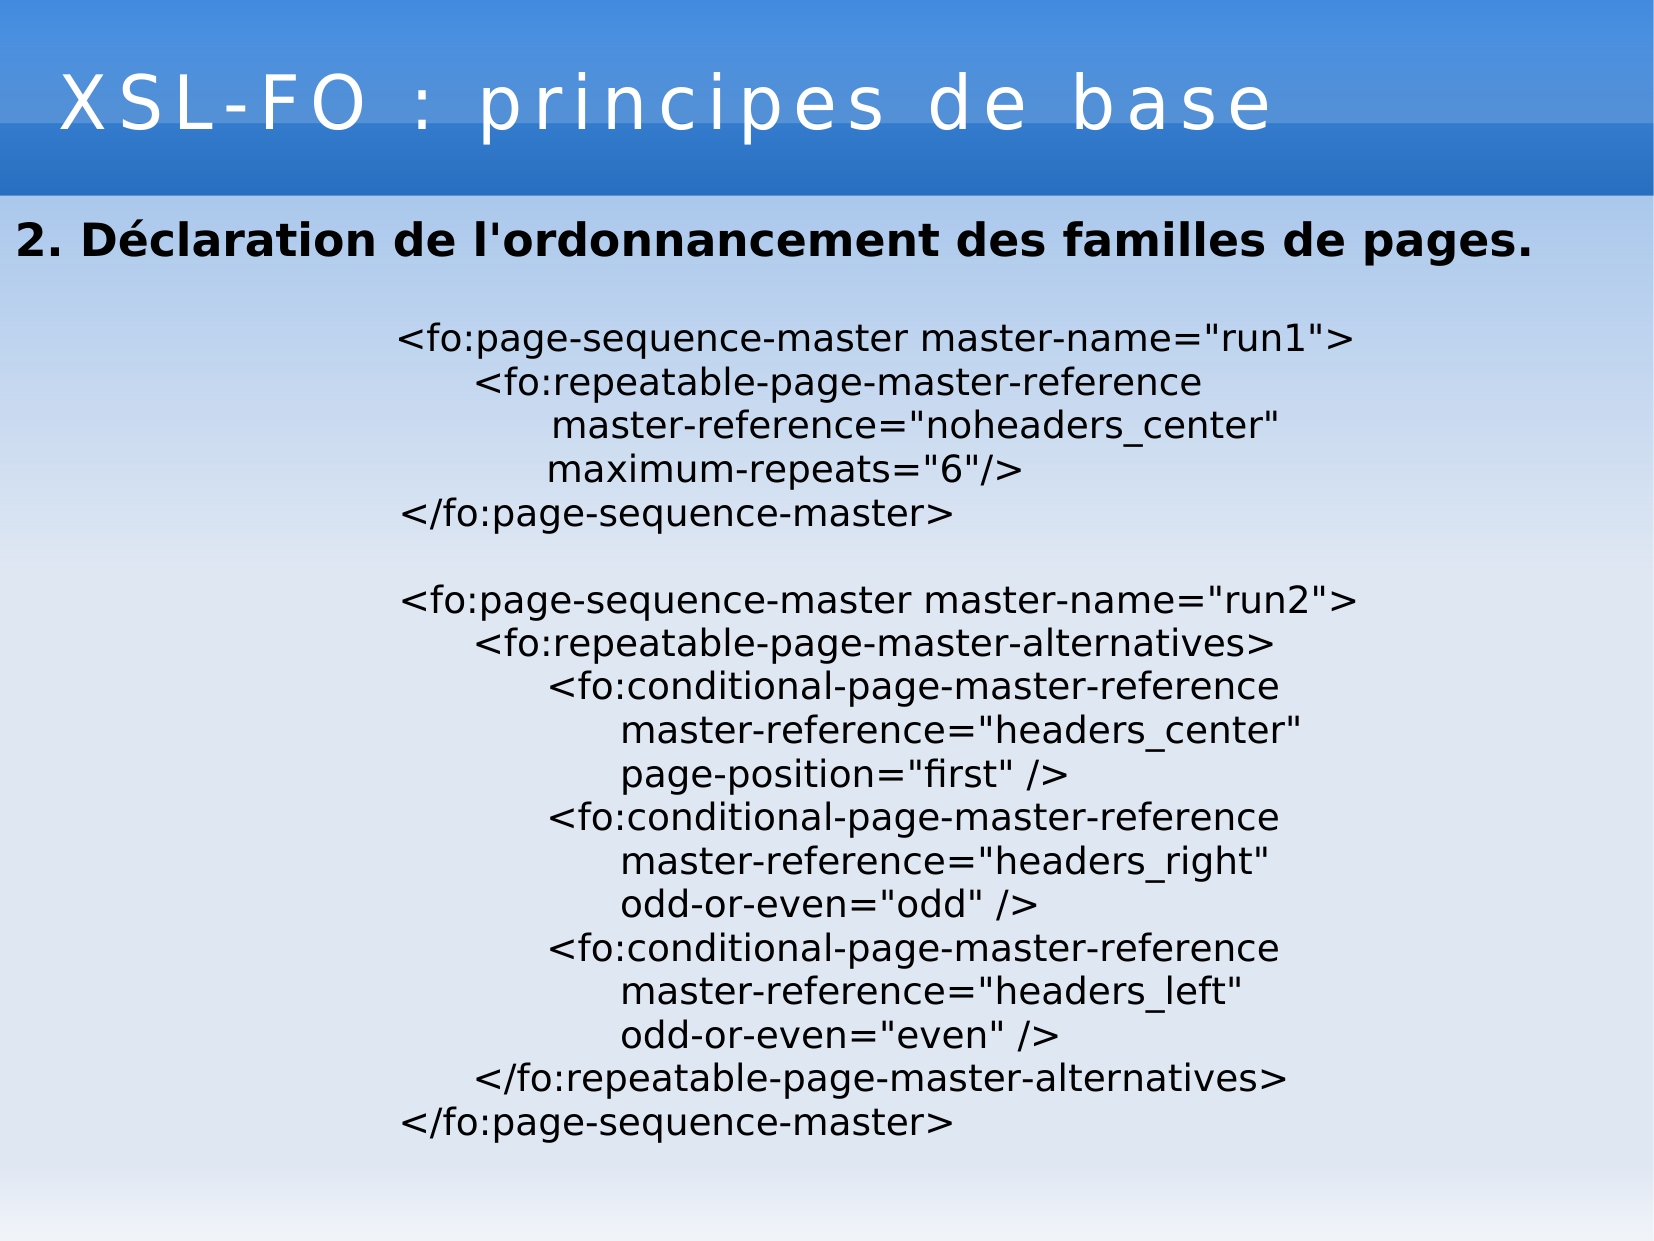

# XSL-FO : principes de base
2. Déclaration de l'ordonnancement des familles de pages.
 <fo:page-sequence-master master-name="run1">
			<fo:repeatable-page-master-reference
 master-reference="noheaders_center"
				maximum-repeats="6"/>
		</fo:page-sequence-master>
		<fo:page-sequence-master master-name="run2">
			<fo:repeatable-page-master-alternatives>
				<fo:conditional-page-master-reference
					master-reference="headers_center"
					page-position="first" />
				<fo:conditional-page-master-reference
					master-reference="headers_right"
					odd-or-even="odd" />
				<fo:conditional-page-master-reference
					master-reference="headers_left"
					odd-or-even="even" />
			</fo:repeatable-page-master-alternatives>
		</fo:page-sequence-master>